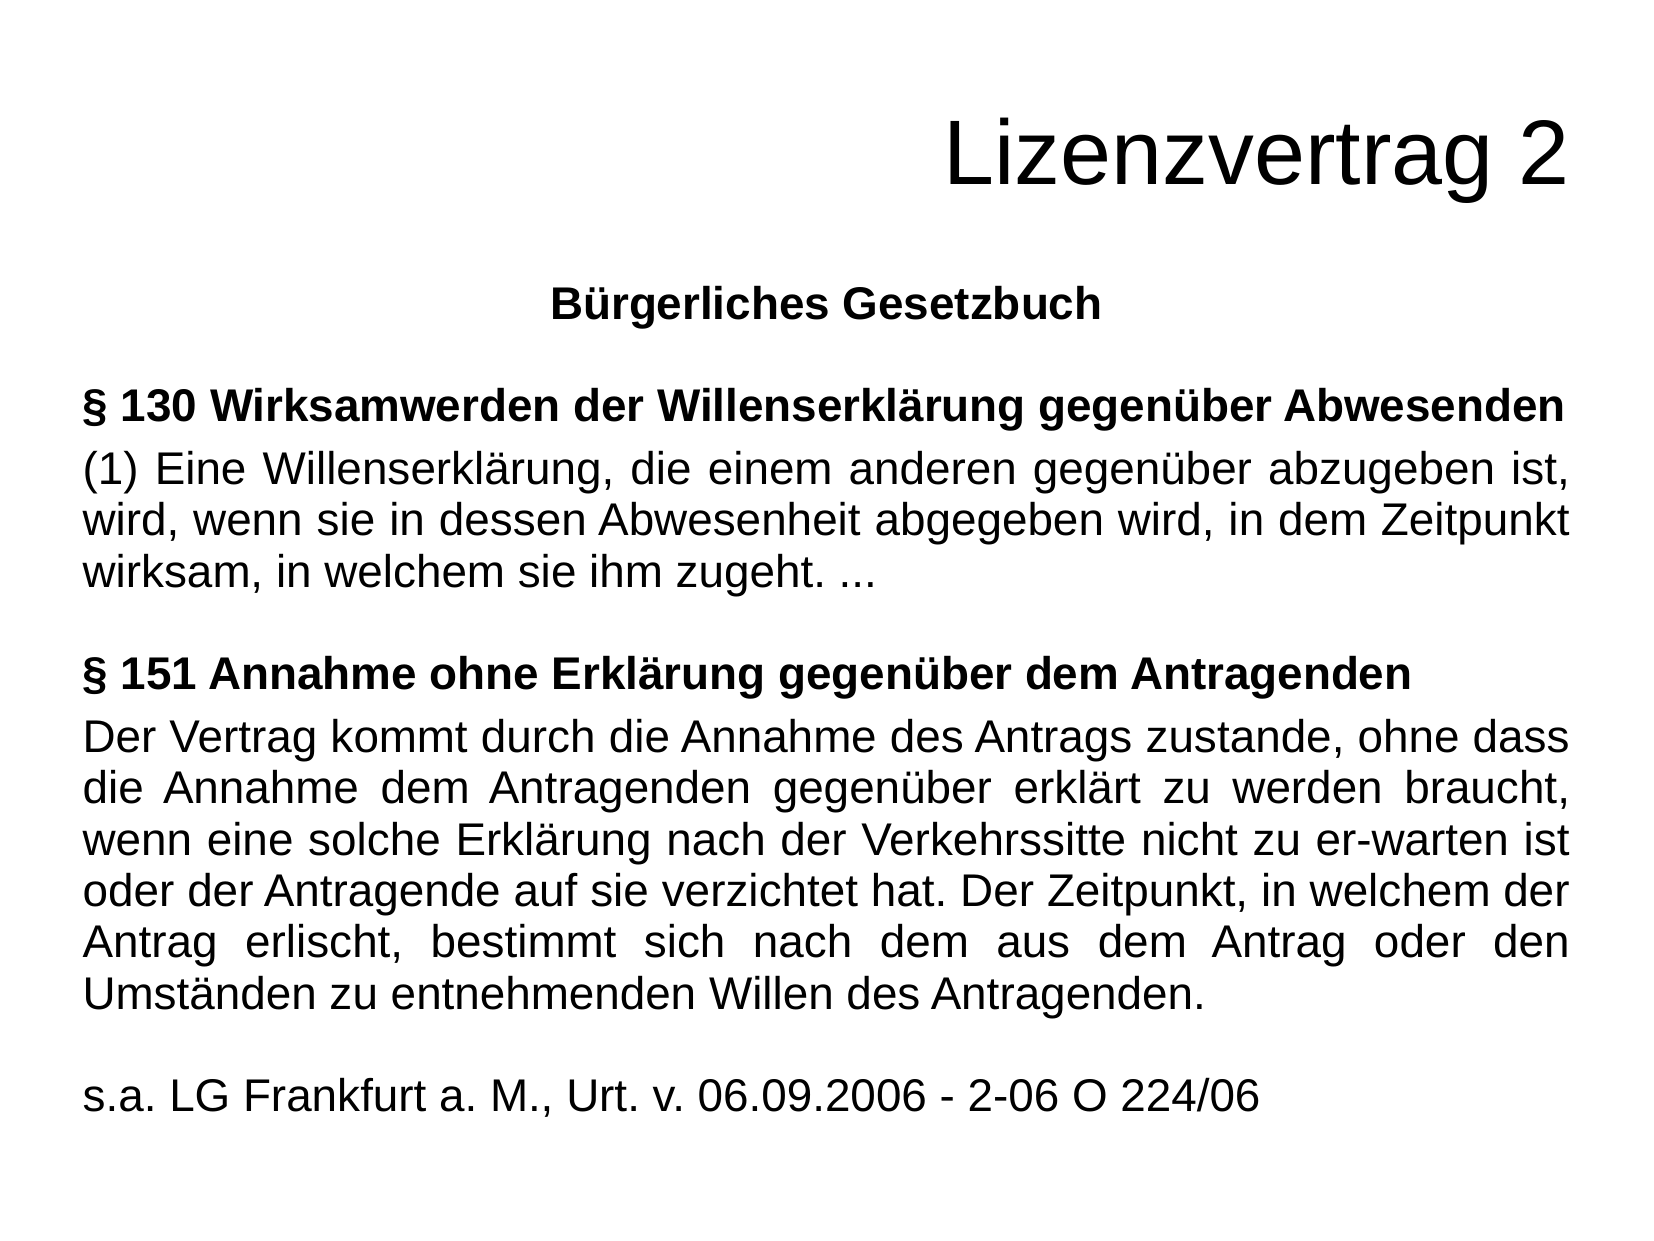

# Lizenzvertrag 2
Bürgerliches Gesetzbuch
§ 130 Wirksamwerden der Willenserklärung gegenüber Abwesenden
(1) Eine Willenserklärung, die einem anderen gegenüber abzugeben ist, wird, wenn sie in dessen Abwesenheit abgegeben wird, in dem Zeitpunkt wirksam, in welchem sie ihm zugeht. ...
§ 151 Annahme ohne Erklärung gegenüber dem Antragenden
Der Vertrag kommt durch die Annahme des Antrags zustande, ohne dass die Annahme dem Antragenden gegenüber erklärt zu werden braucht, wenn eine solche Erklärung nach der Verkehrssitte nicht zu er-warten ist oder der Antragende auf sie verzichtet hat. Der Zeitpunkt, in welchem der Antrag erlischt, bestimmt sich nach dem aus dem Antrag oder den Umständen zu entnehmenden Willen des Antragenden.
s.a. LG Frankfurt a. M., Urt. v. 06.09.2006 - 2-06 O 224/06